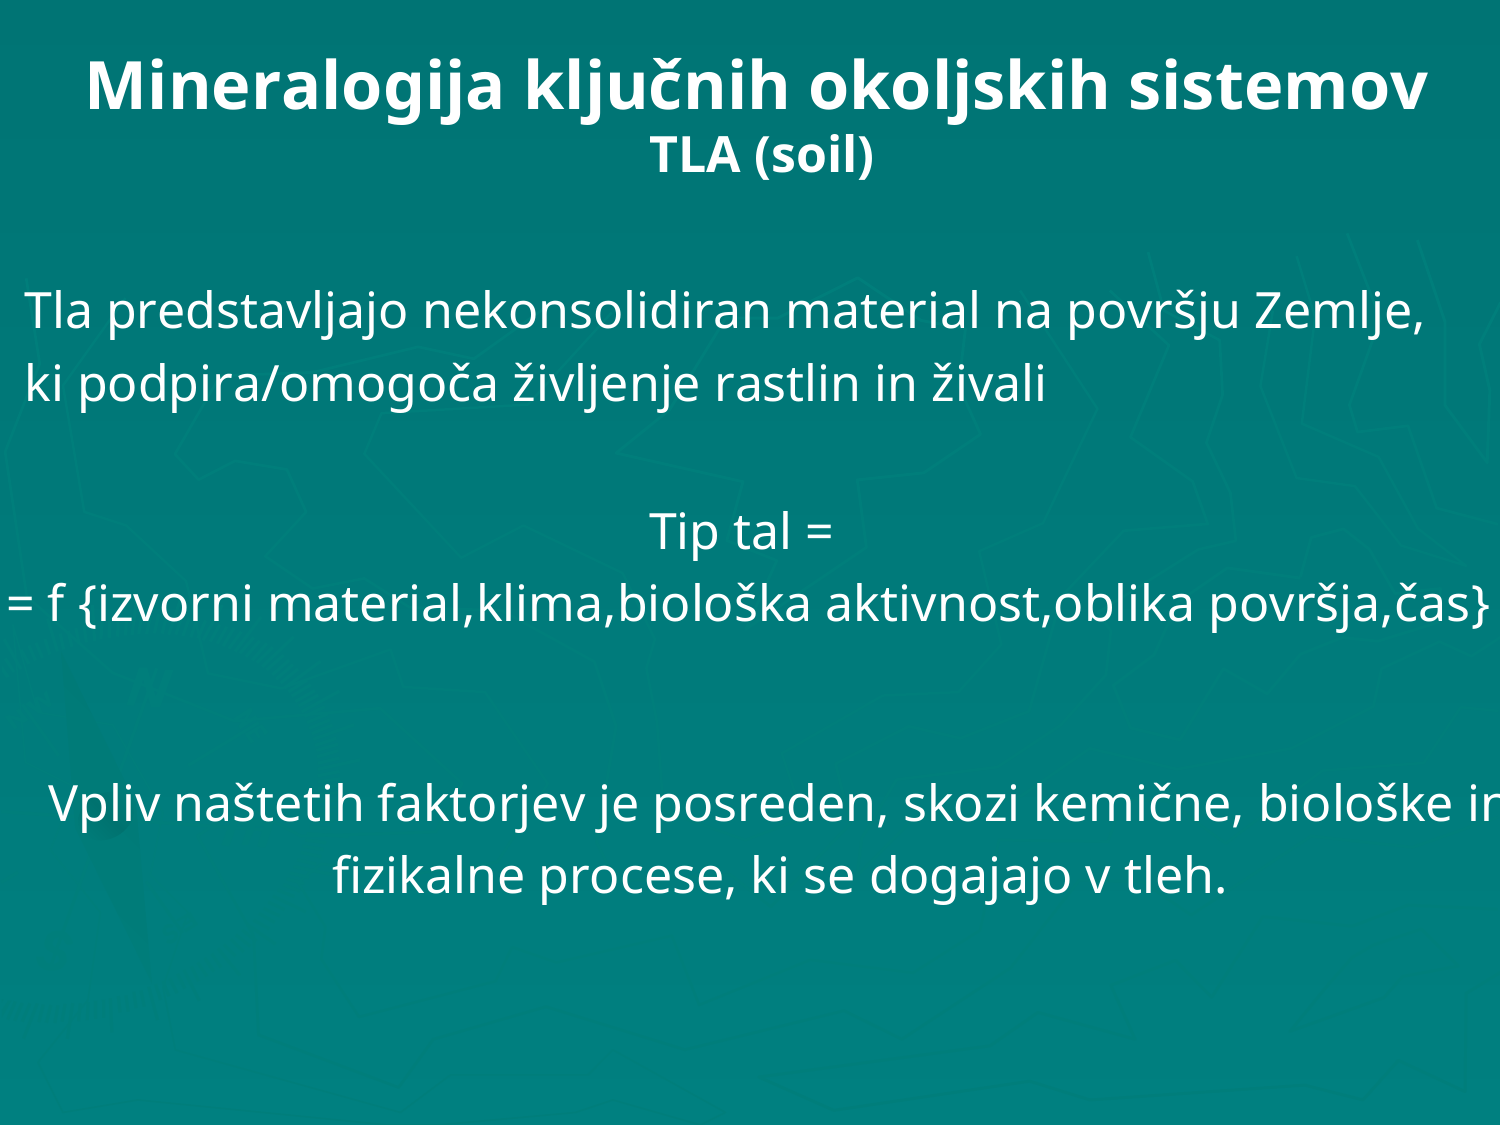

Mineralogija ključnih okoljskih sistemov
TLA (soil)
Tla predstavljajo nekonsolidiran material na površju Zemlje,
ki podpira/omogoča življenje rastlin in živali
Tip tal =
= f {izvorni material,klima,biološka aktivnost,oblika površja,čas}
Vpliv naštetih faktorjev je posreden, skozi kemične, biološke in
fizikalne procese, ki se dogajajo v tleh.